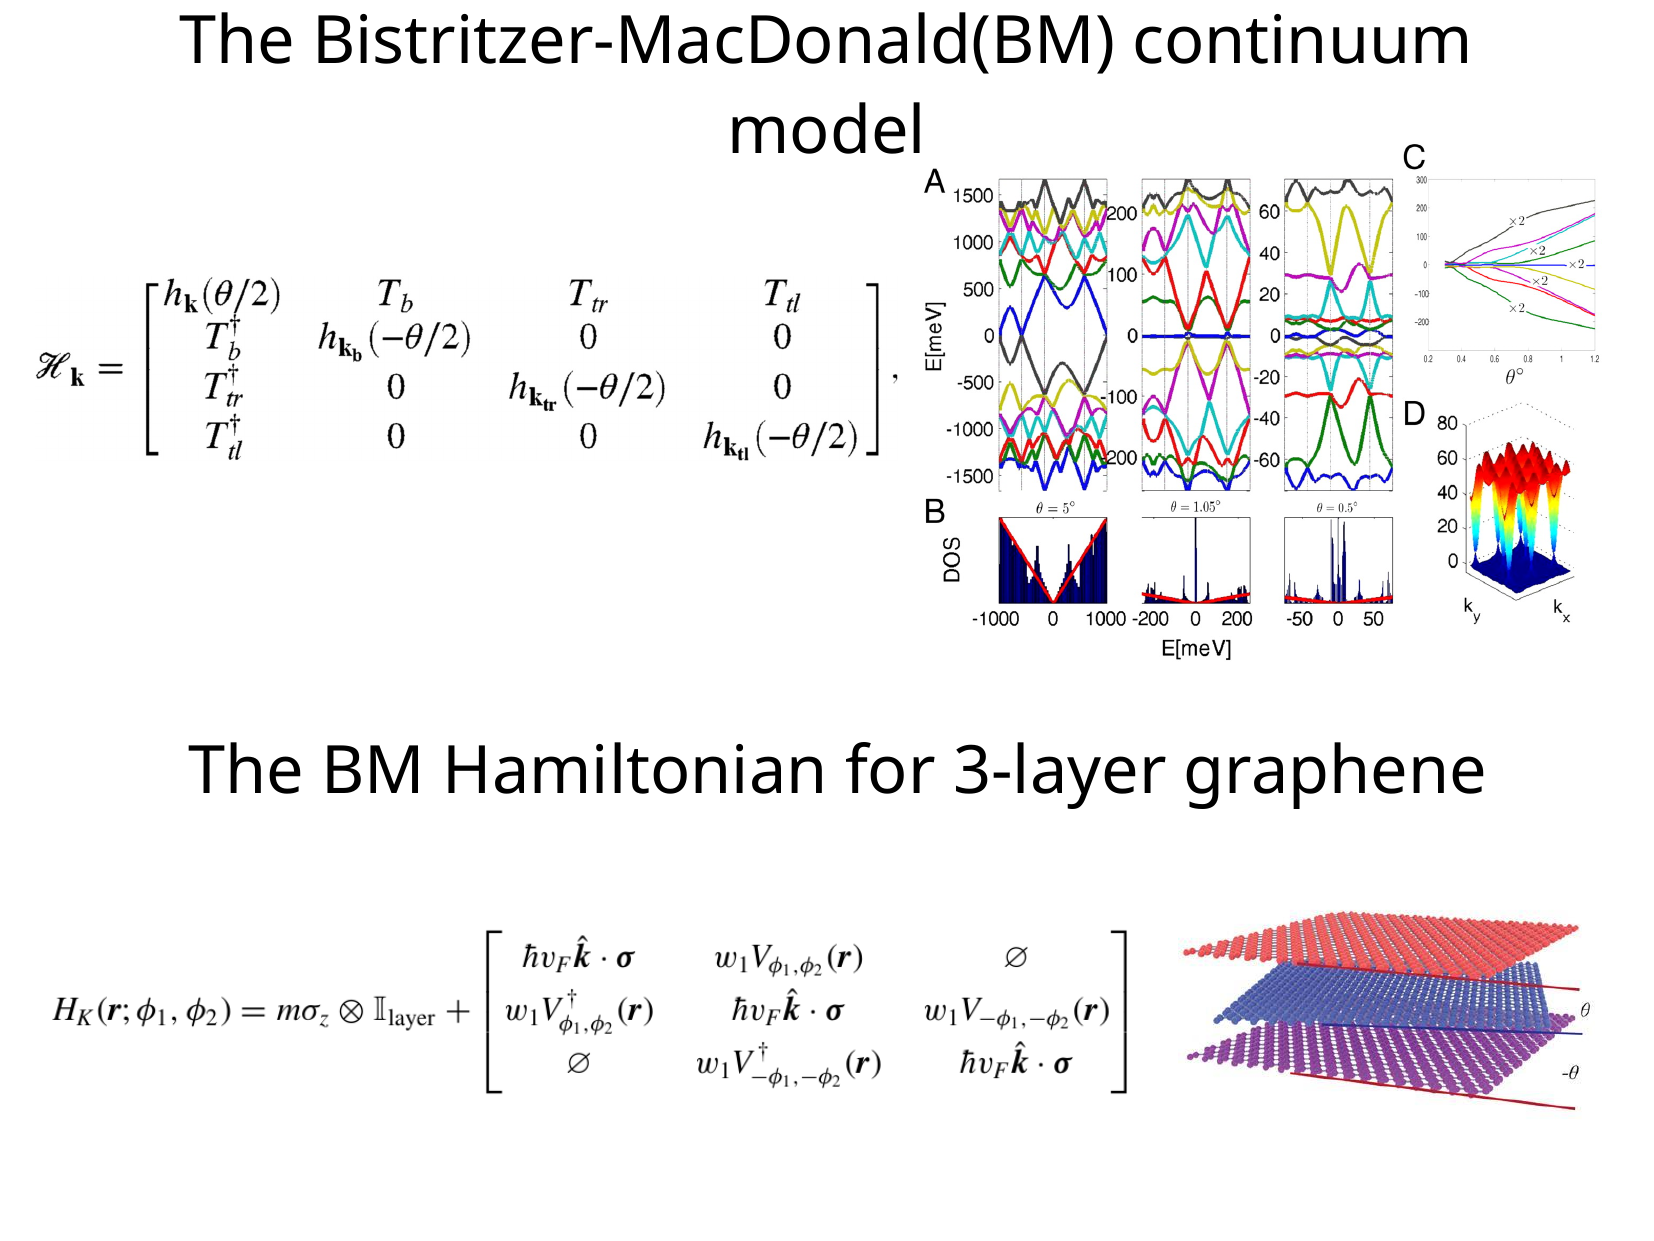

# The Bistritzer-MacDonald(BM) continuum model
The BM Hamiltonian for 3-layer graphene